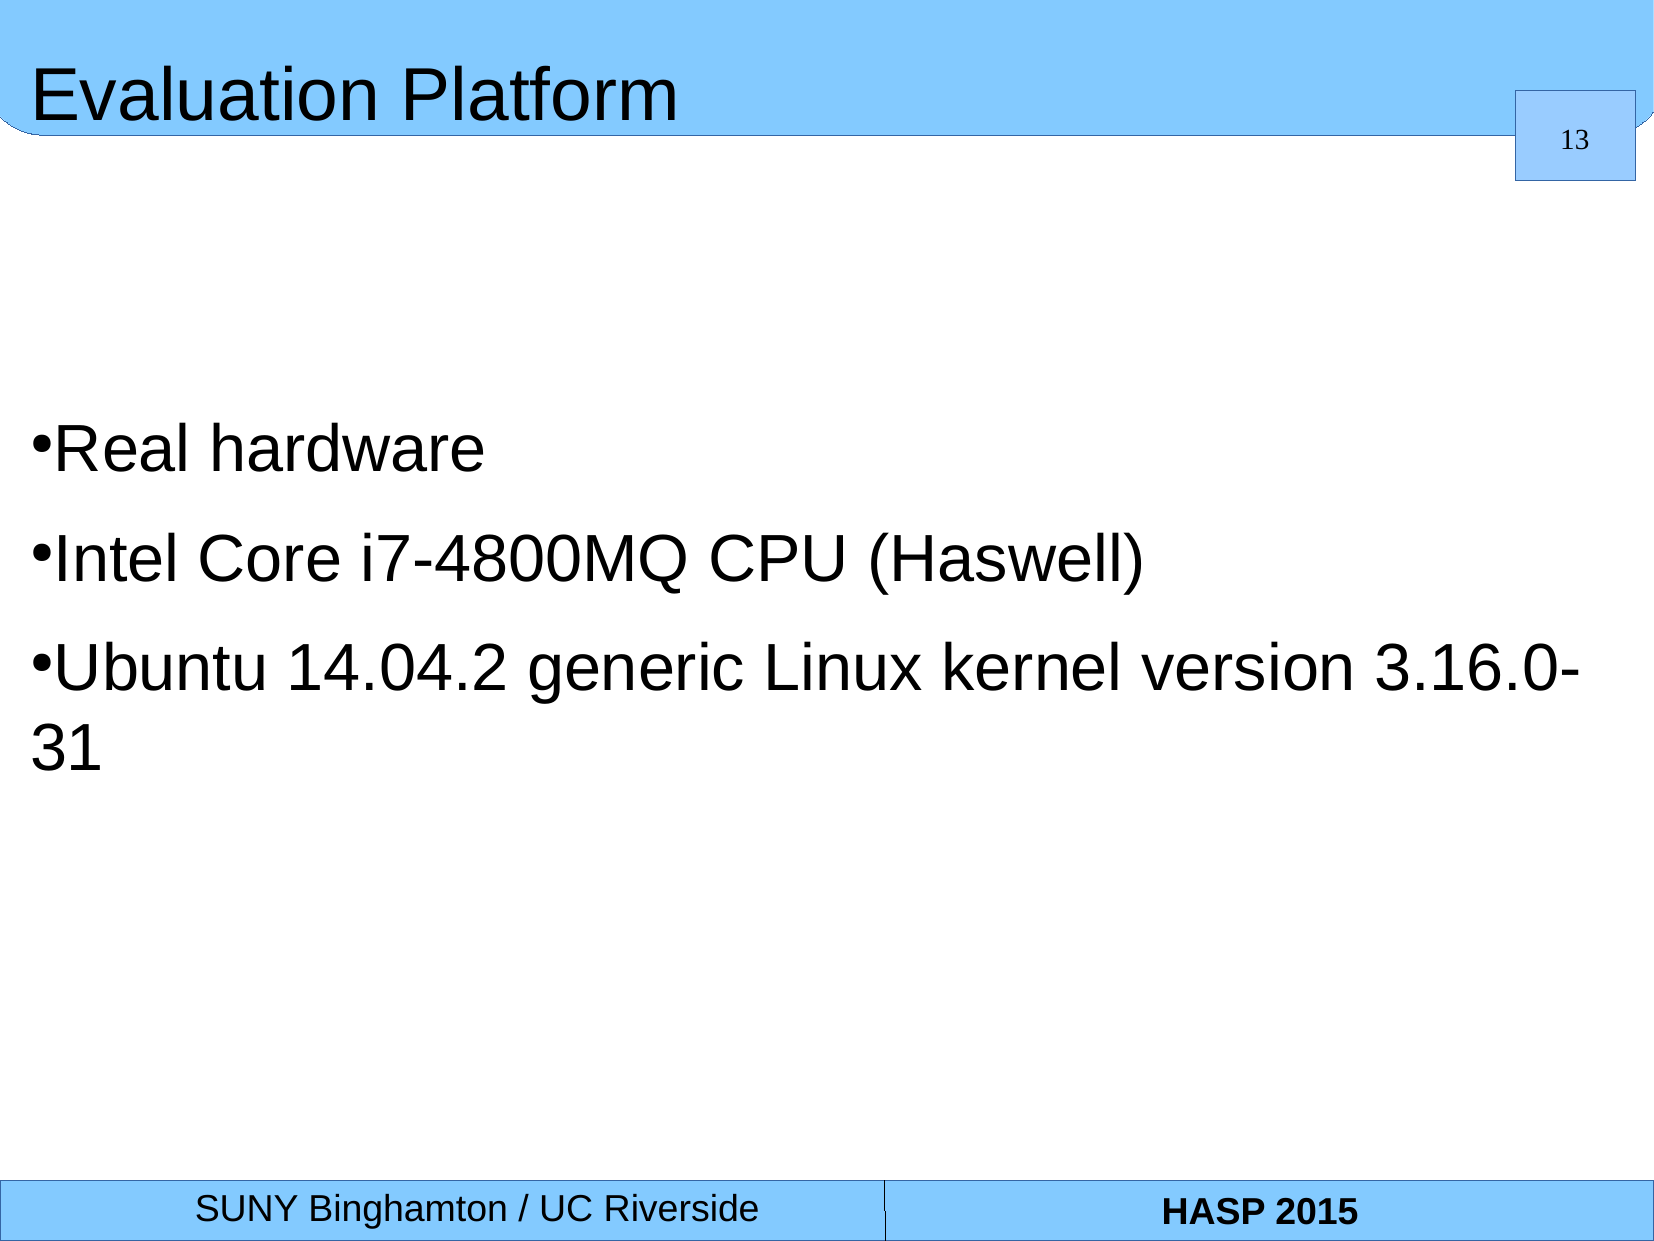

# Evaluation Platform
Real hardware
Intel Core i7-4800MQ CPU (Haswell)
Ubuntu 14.04.2 generic Linux kernel version 3.16.0-31